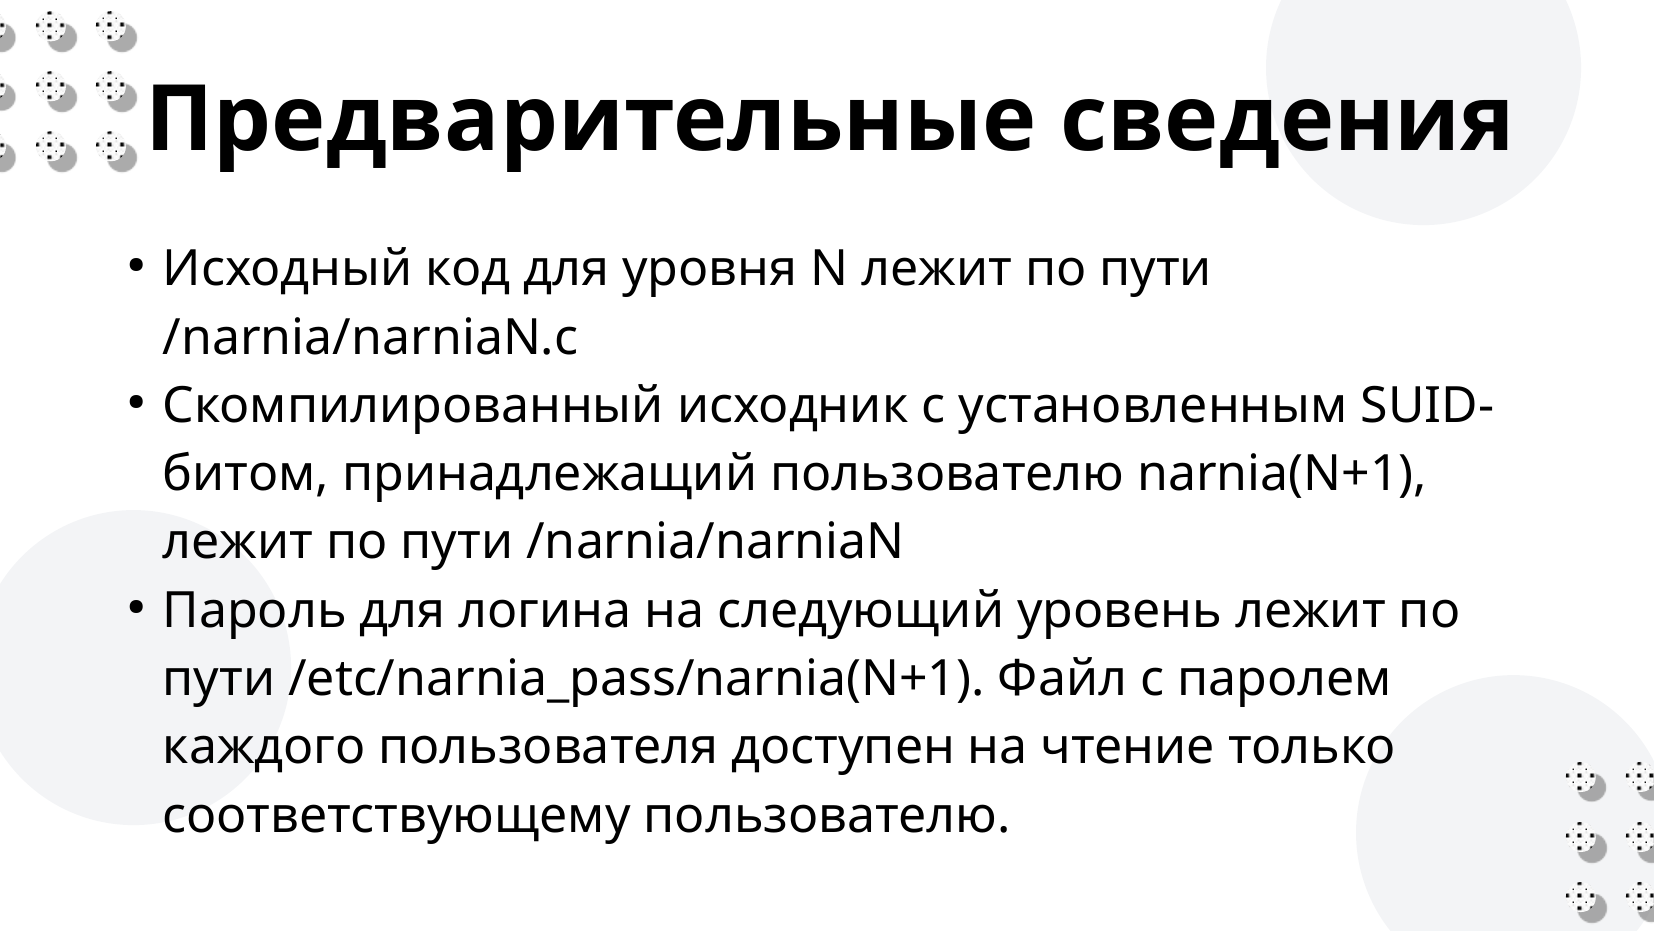

# Предварительные сведения
Исходный код для уровня N лежит по пути /narnia/narniaN.c
Скомпилированный исходник с установленным SUID-битом, принадлежащий пользователю narnia(N+1), лежит по пути /narnia/narniaN
Пароль для логина на следующий уровень лежит по пути /etc/narnia_pass/narnia(N+1). Файл с паролем каждого пользователя доступен на чтение только соответствующему пользователю.